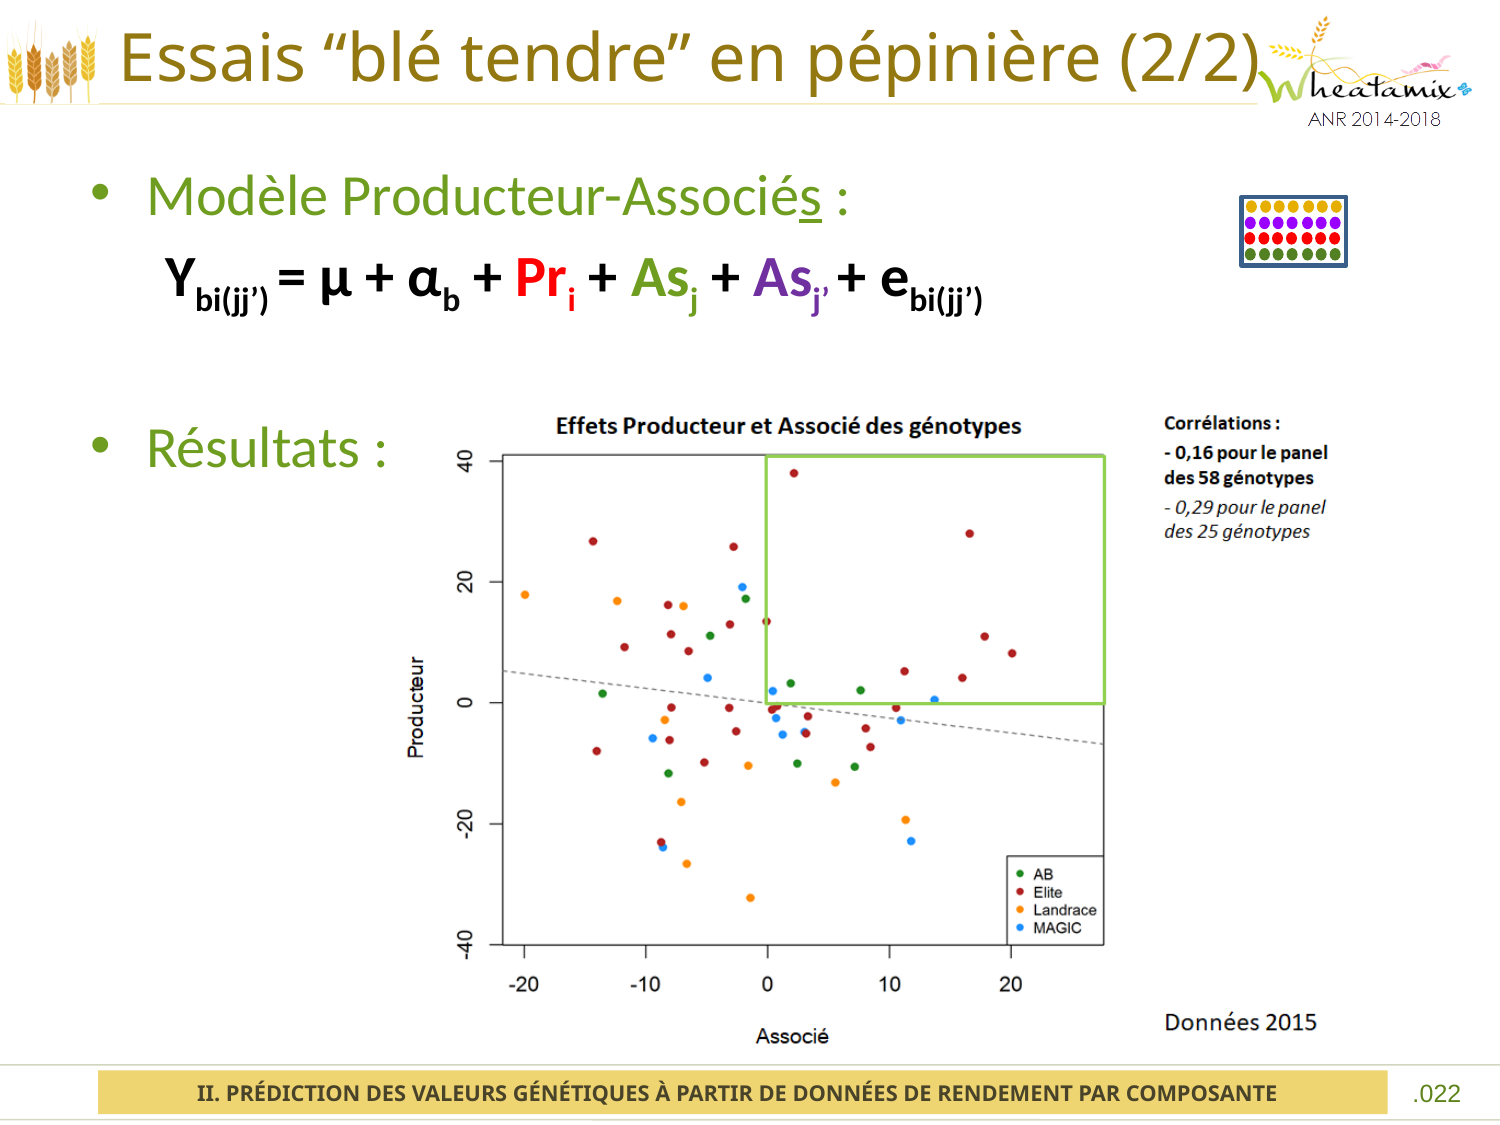

# Essais “blé tendre” en pépinière (2/2)
Modèle Producteur-Associés :
	Ybi(jj’) = µ + αb + Pri + Asj + Asj’ + ebi(jj’)
Résultats :
II. PRÉDICTION DES VALEURS GÉNÉTIQUES À PARTIR DE DONNÉES DE RENDEMENT PAR COMPOSANTE